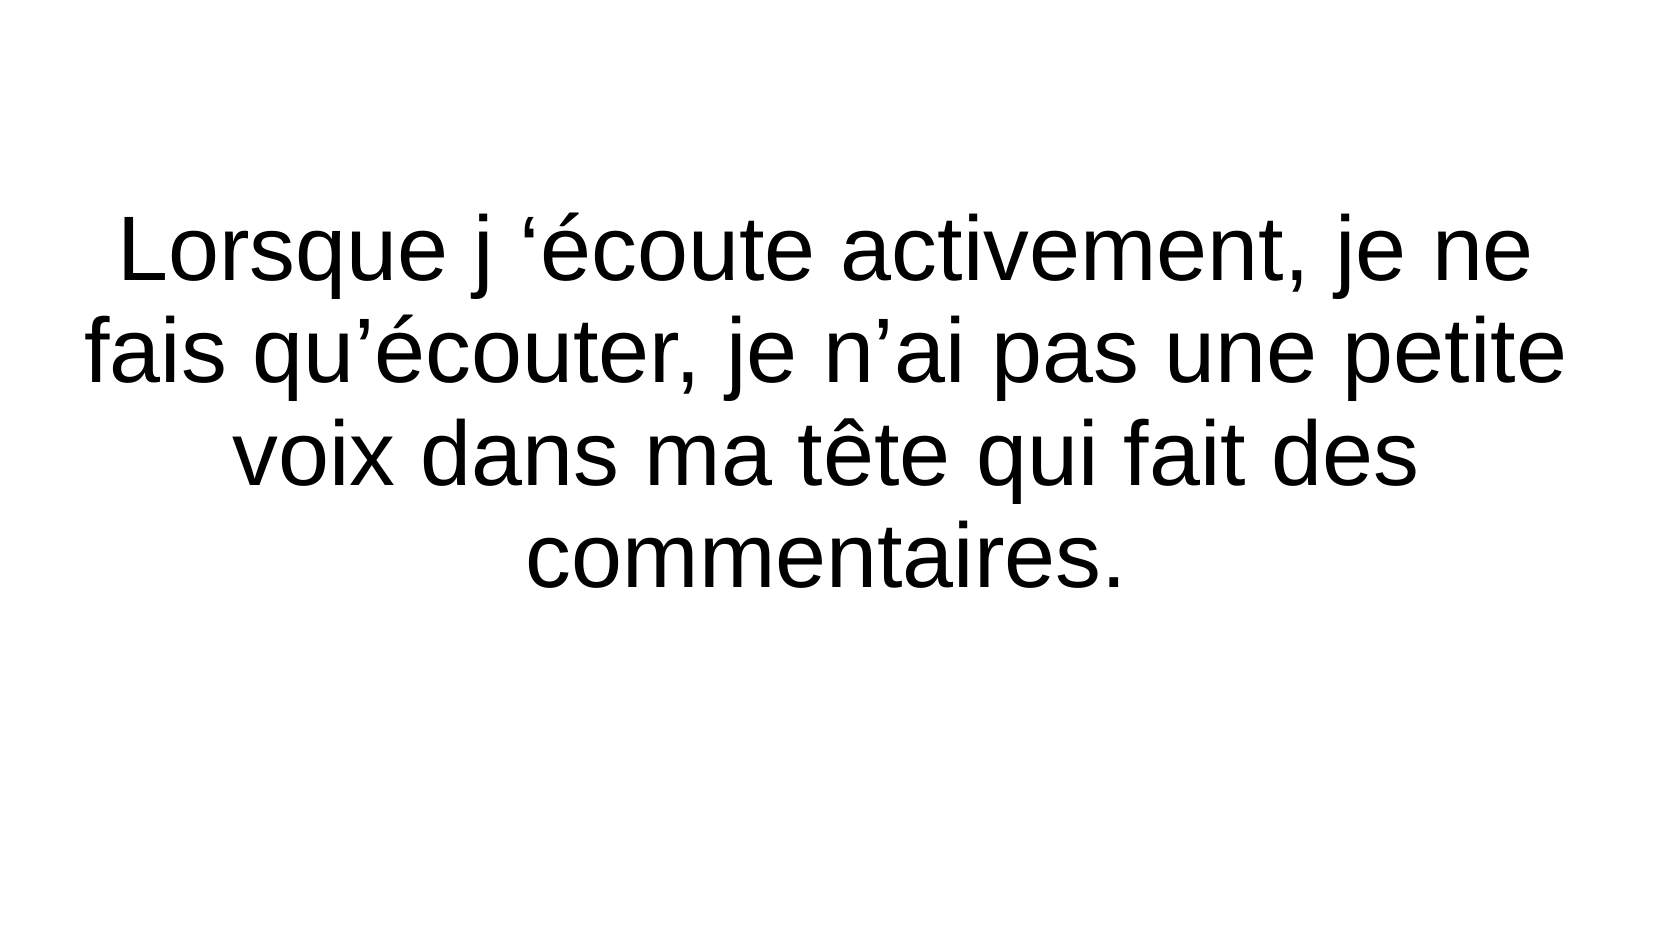

# Lorsque j ‘écoute activement, je ne fais qu’écouter, je n’ai pas une petite voix dans ma tête qui fait des commentaires.